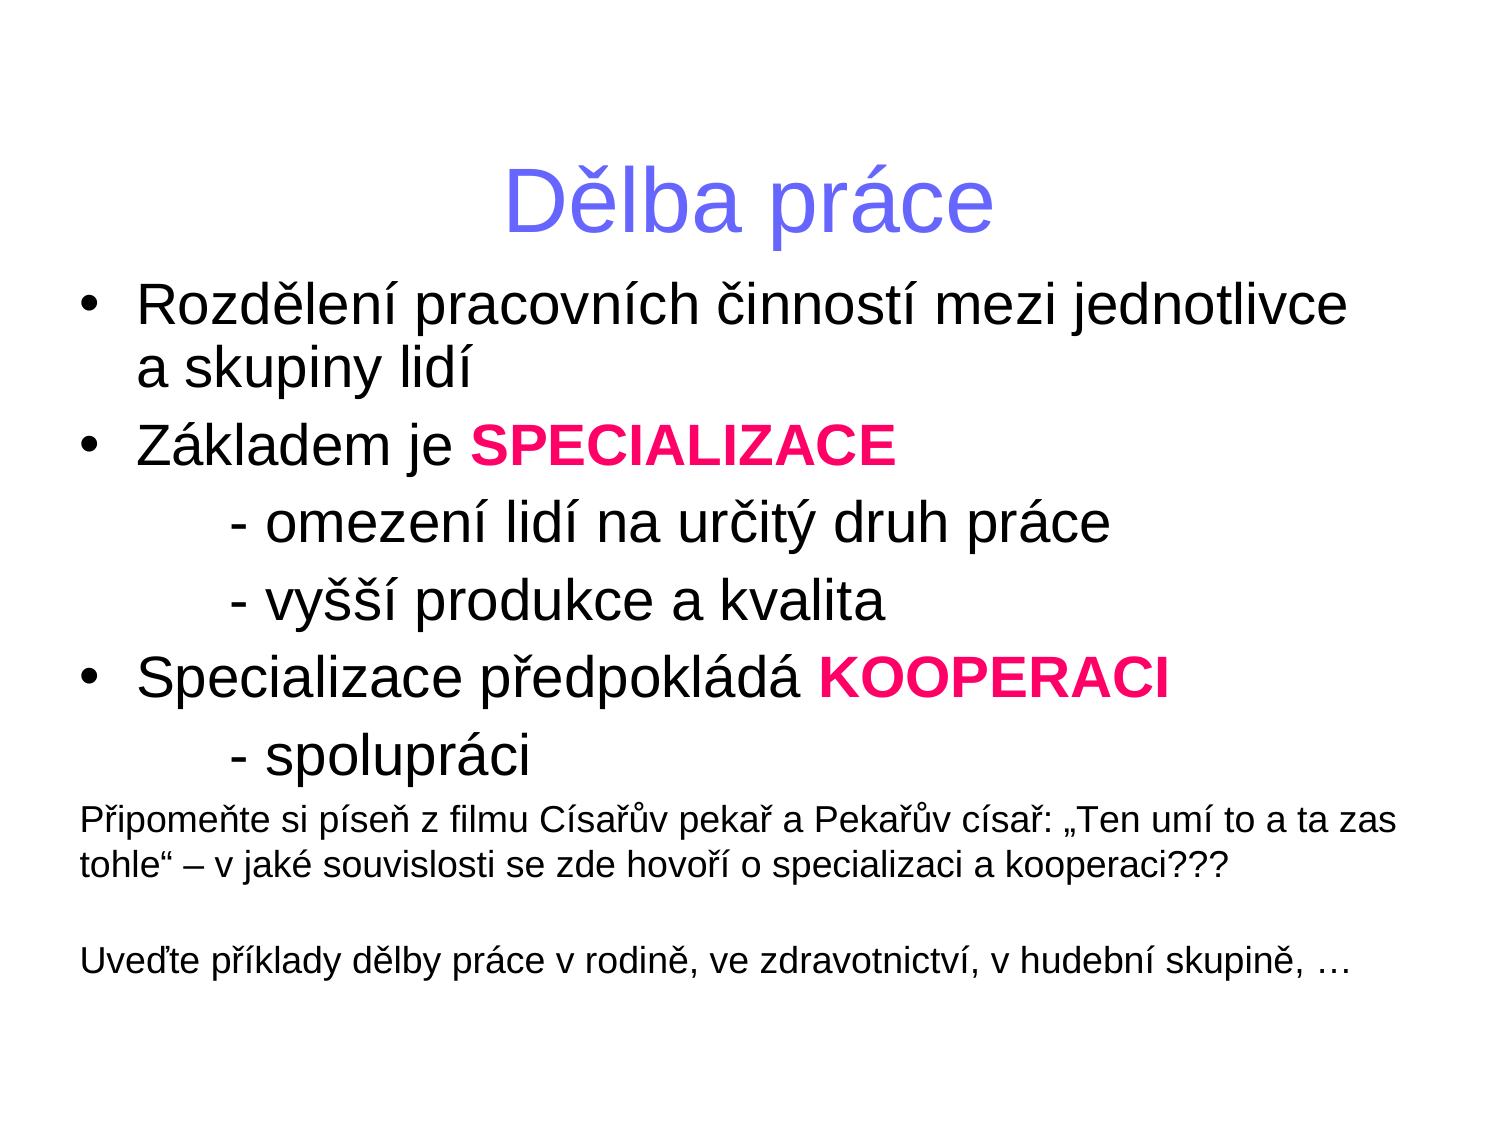

# Dělba práce
Rozdělení pracovních činností mezi jednotlivce
a skupiny lidí
Základem je SPECIALIZACE
		- omezení lidí na určitý druh práce
		- vyšší produkce a kvalita
Specializace předpokládá KOOPERACI
		- spolupráci
Připomeňte si píseň z filmu Císařův pekař a Pekařův císař: „Ten umí to a ta zas tohle“ – v jaké souvislosti se zde hovoří o specializaci a kooperaci???
Uveďte příklady dělby práce v rodině, ve zdravotnictví, v hudební skupině, …